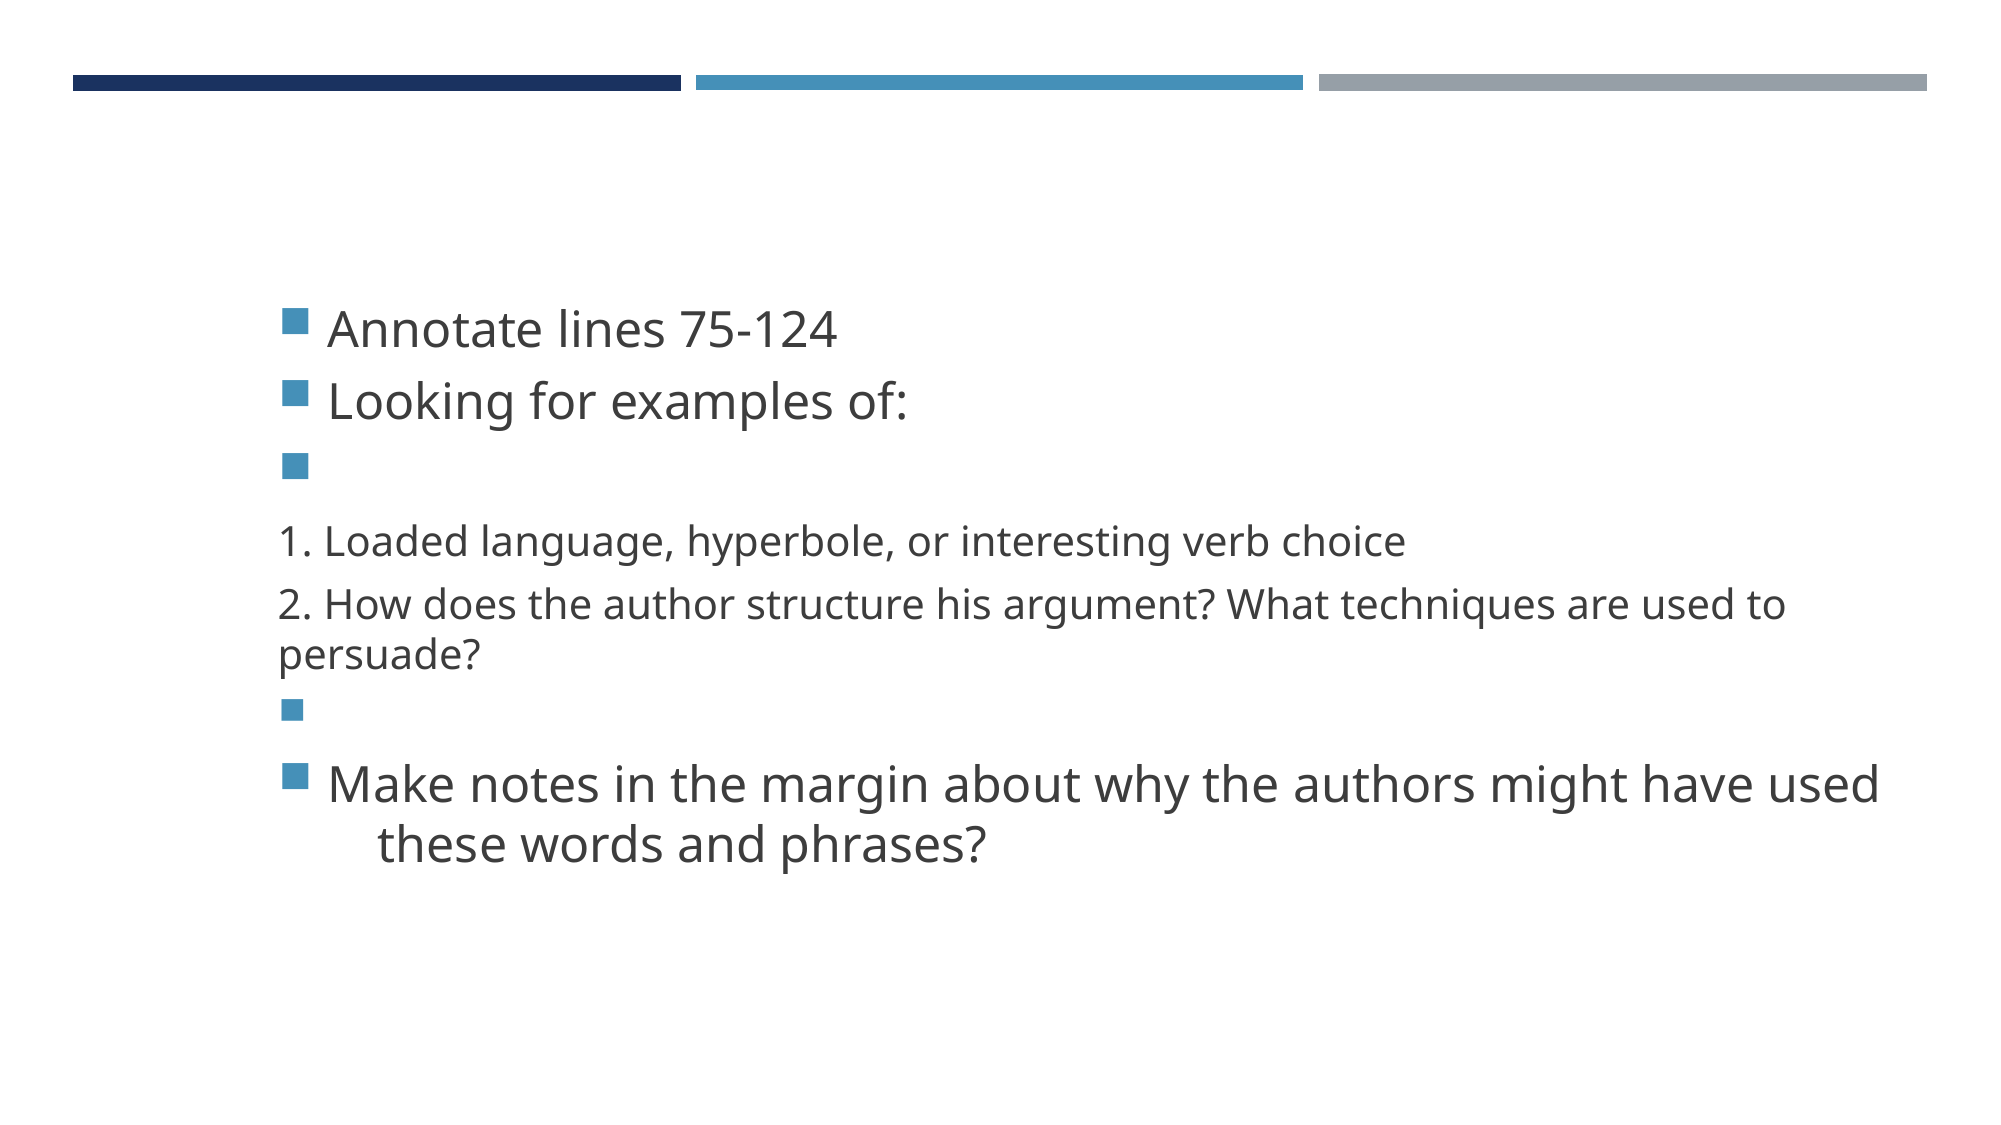

# Annotate lines 75-124
Looking for examples of:
1. Loaded language, hyperbole, or interesting verb choice
2. How does the author structure his argument? What techniques are used to persuade?
Make notes in the margin about why the authors might have used these words and phrases?